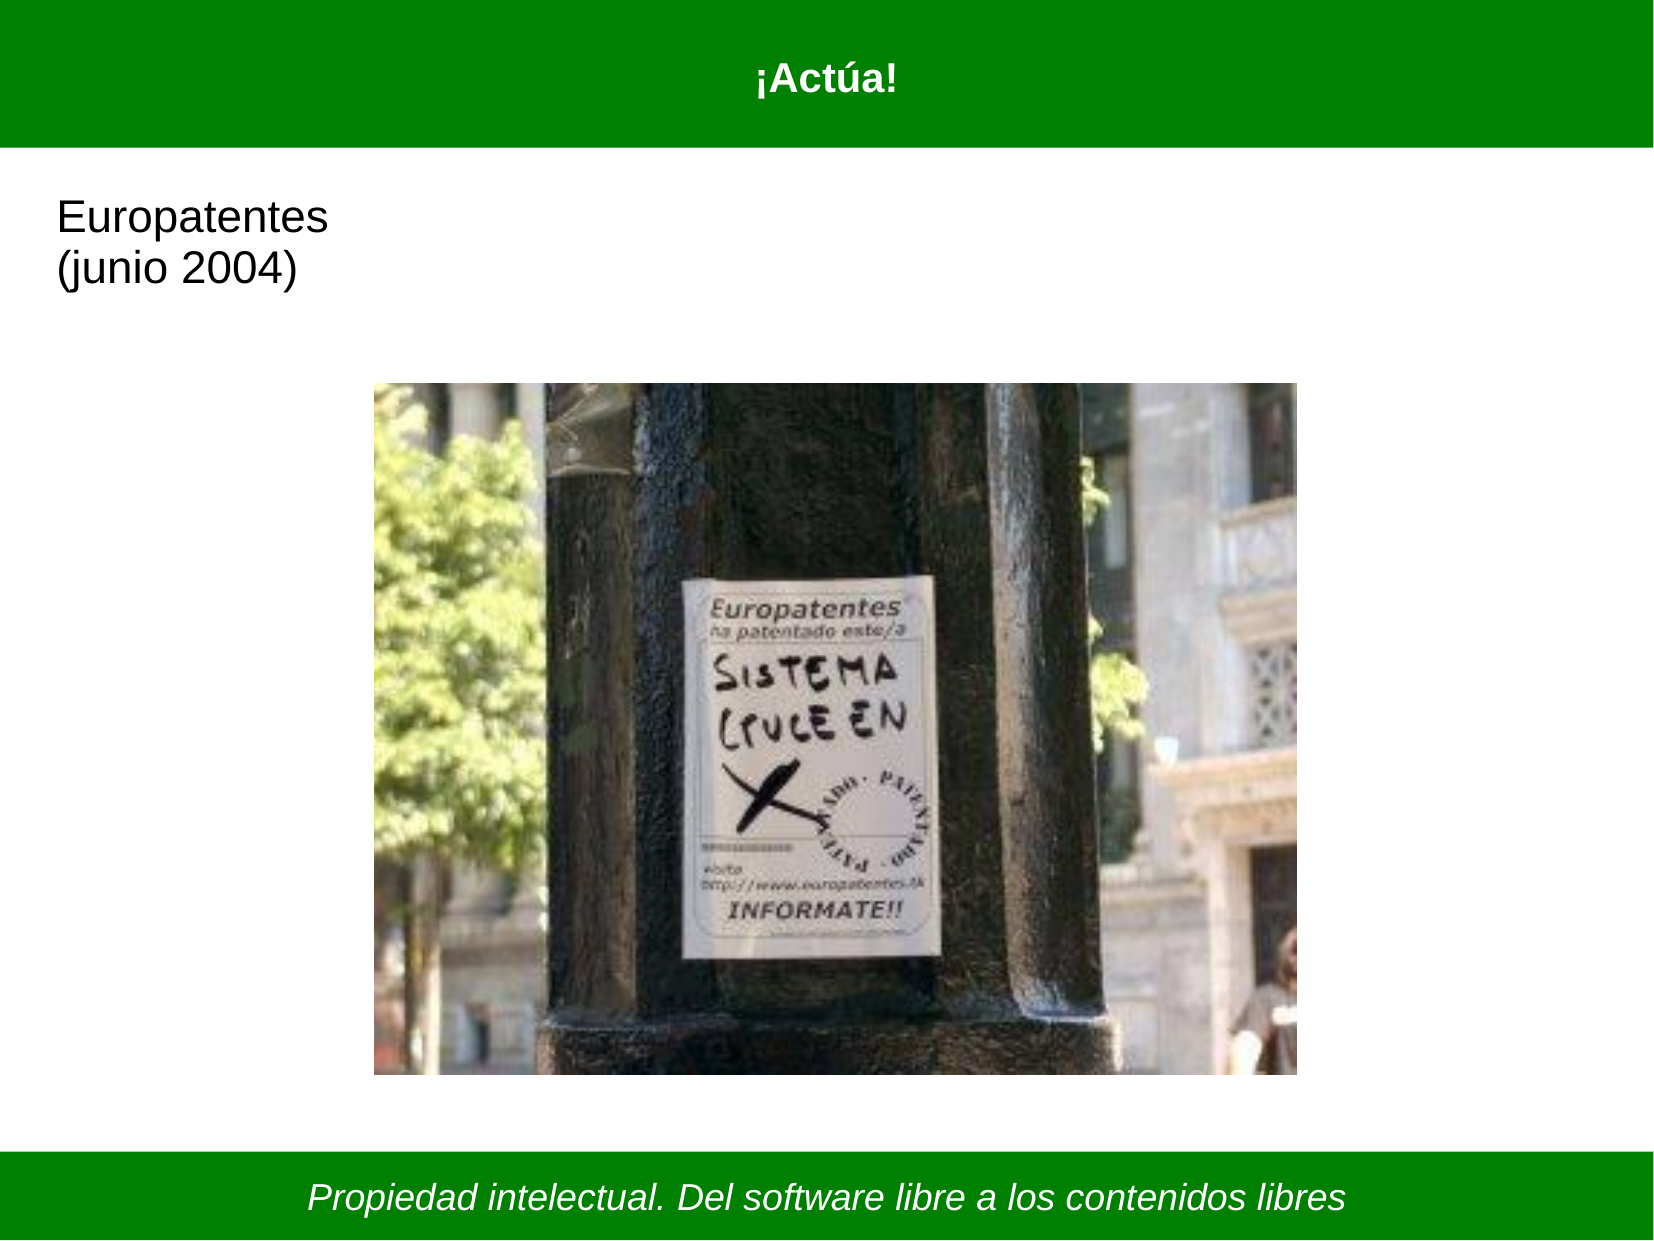

¡Actúa!
Europatentes
(junio 2004)
Propiedad intelectual. Del software libre a los contenidos libres